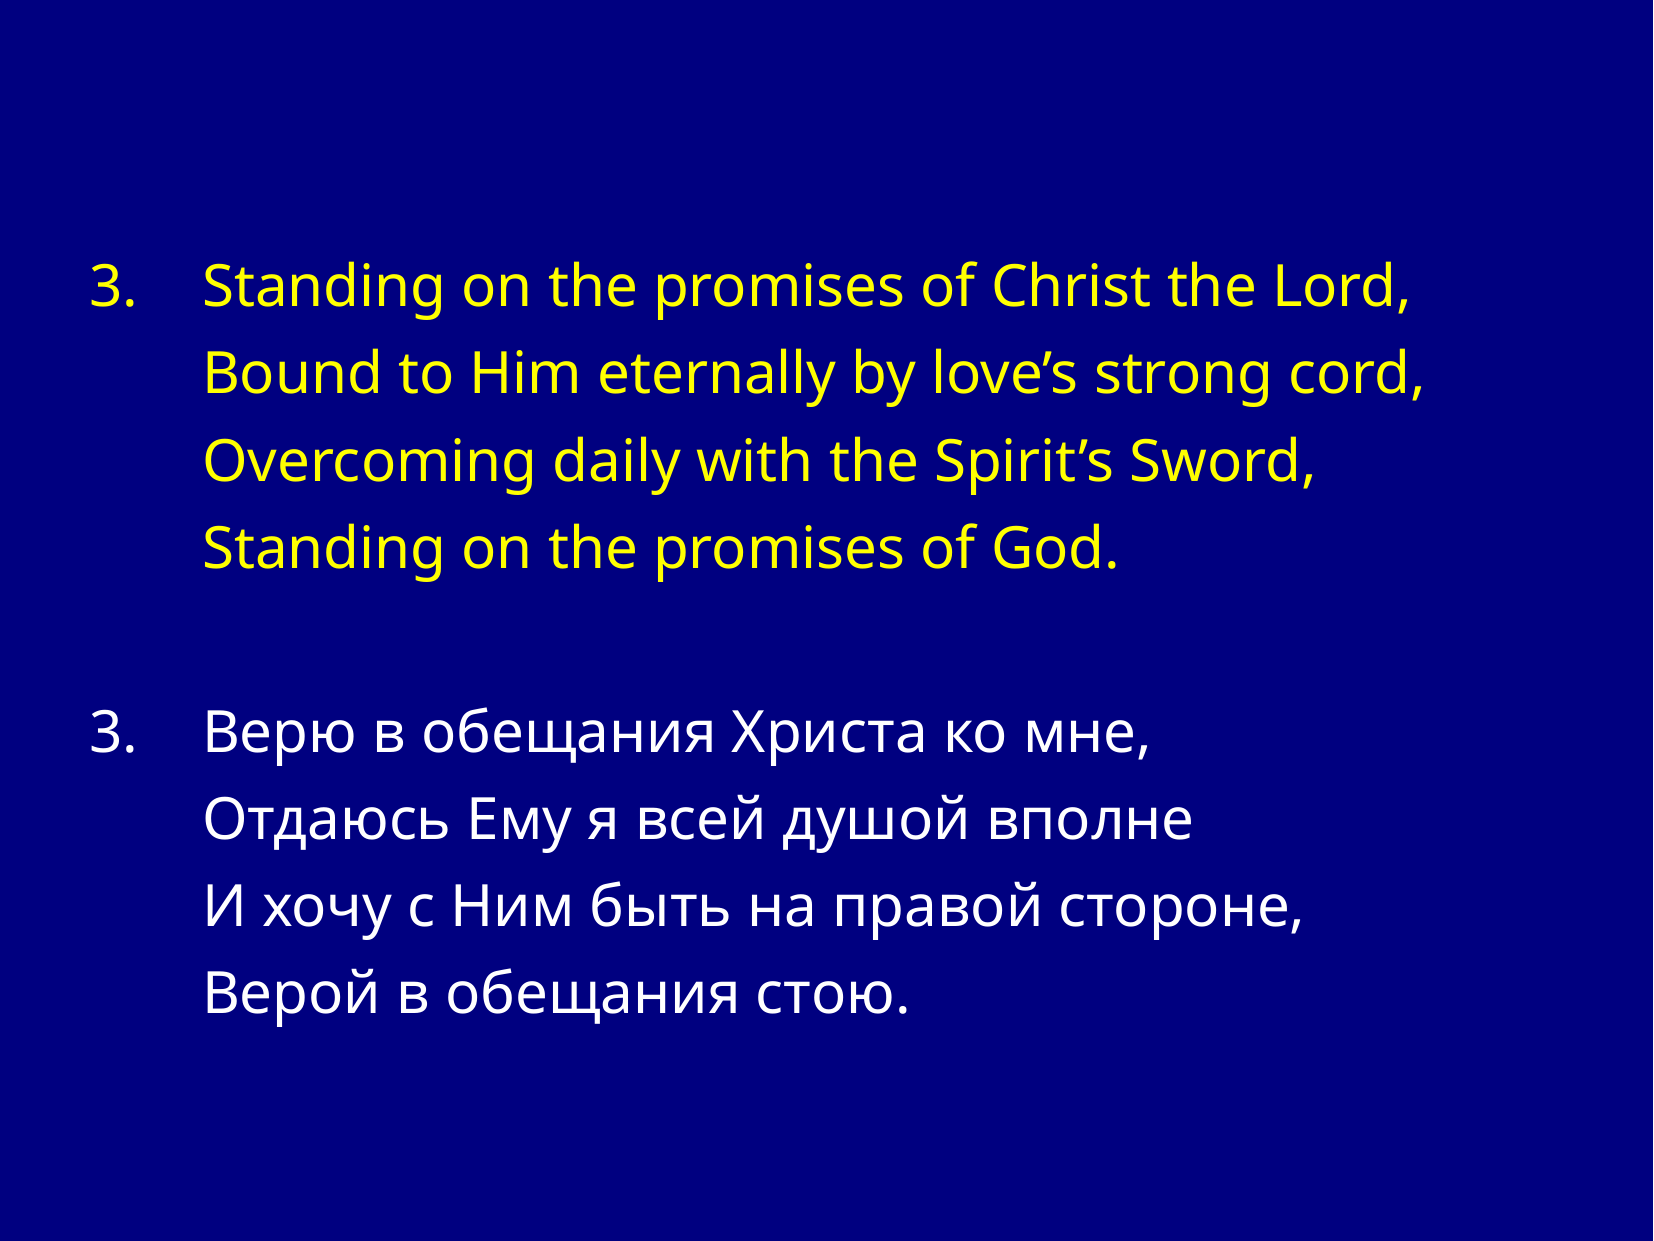

3.	Standing on the promises of Christ the Lord,
	Bound to Him eternally by love’s strong cord,
	Overcoming daily with the Spirit’s Sword,
	Standing on the promises of God.
3.	Верю в обещания Христа ко мне,
	Отдаюсь Ему я всей душой вполне
	И хочу с Ним быть на правой стороне,
	Верой в обещания стою.